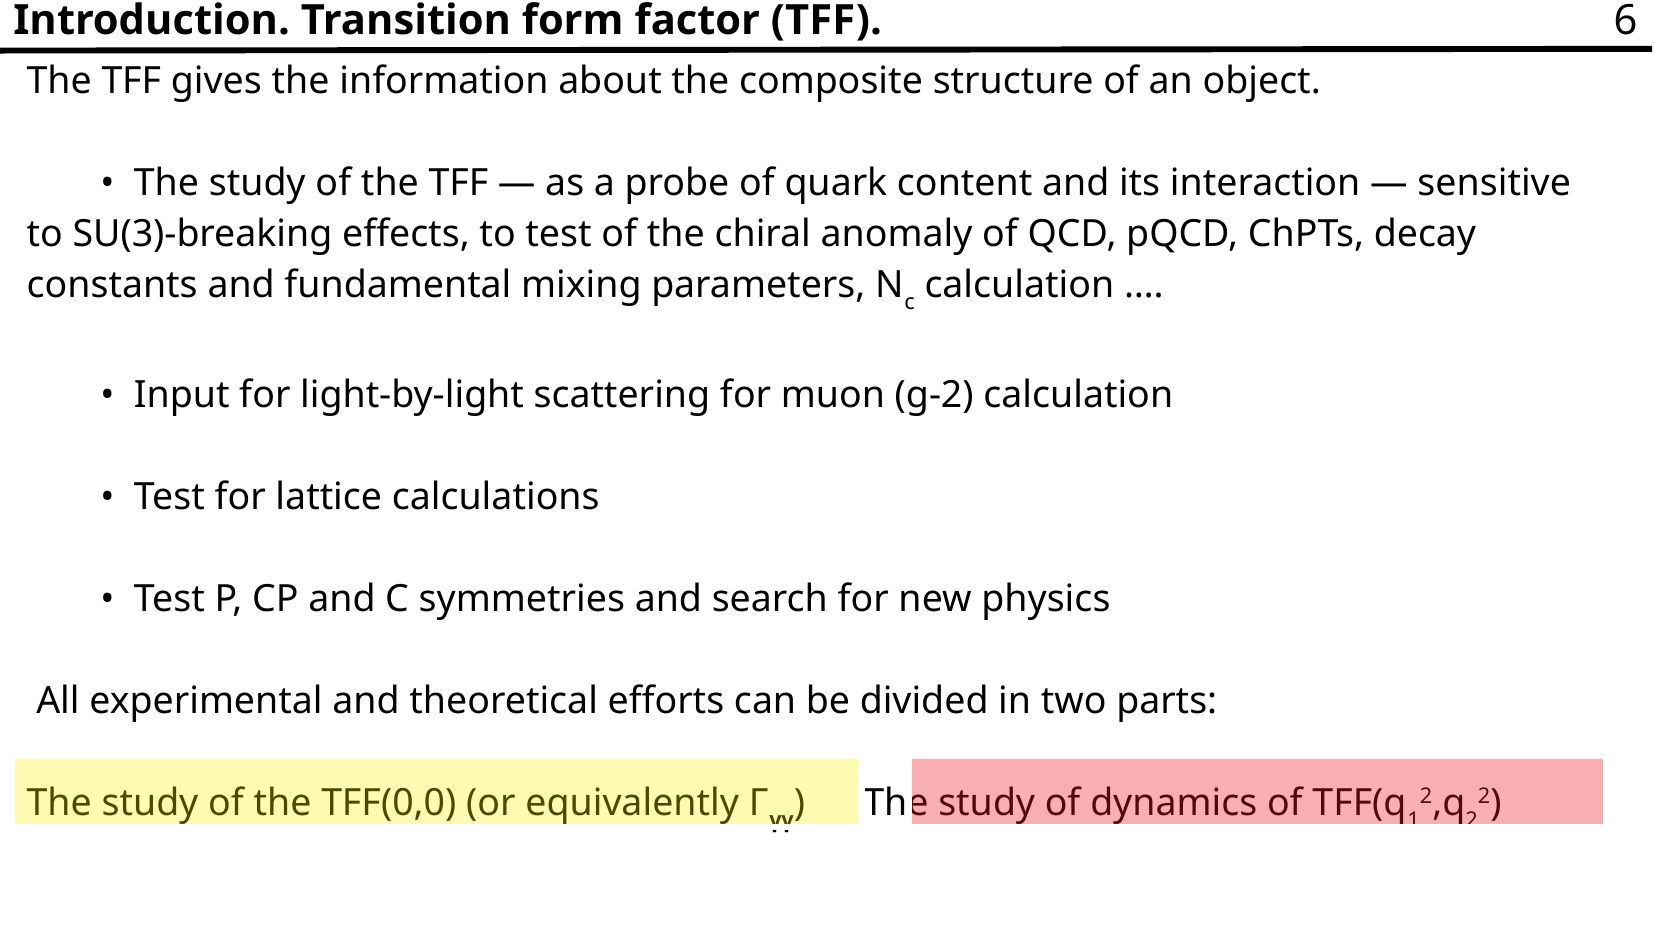

6
Introduction. Transition form factor (TFF).
The TFF gives the information about the composite structure of an object.
	• The study of the TFF — as a probe of quark content and its interaction — sensitive to SU(3)-breaking effects, to test of the chiral anomaly of QCD, pQCD, ChPTs, decay constants and fundamental mixing parameters, Nc calculation ….
	• Input for light-by-light scattering for muon (g-2) calculation
	• Test for lattice calculations
	• Test P, CP and C symmetries and search for new physics
 All experimental and theoretical efforts can be divided in two parts:
The study of the TFF(0,0) (or equivalently Гγγ) The study of dynamics of TFF(q12,q22)